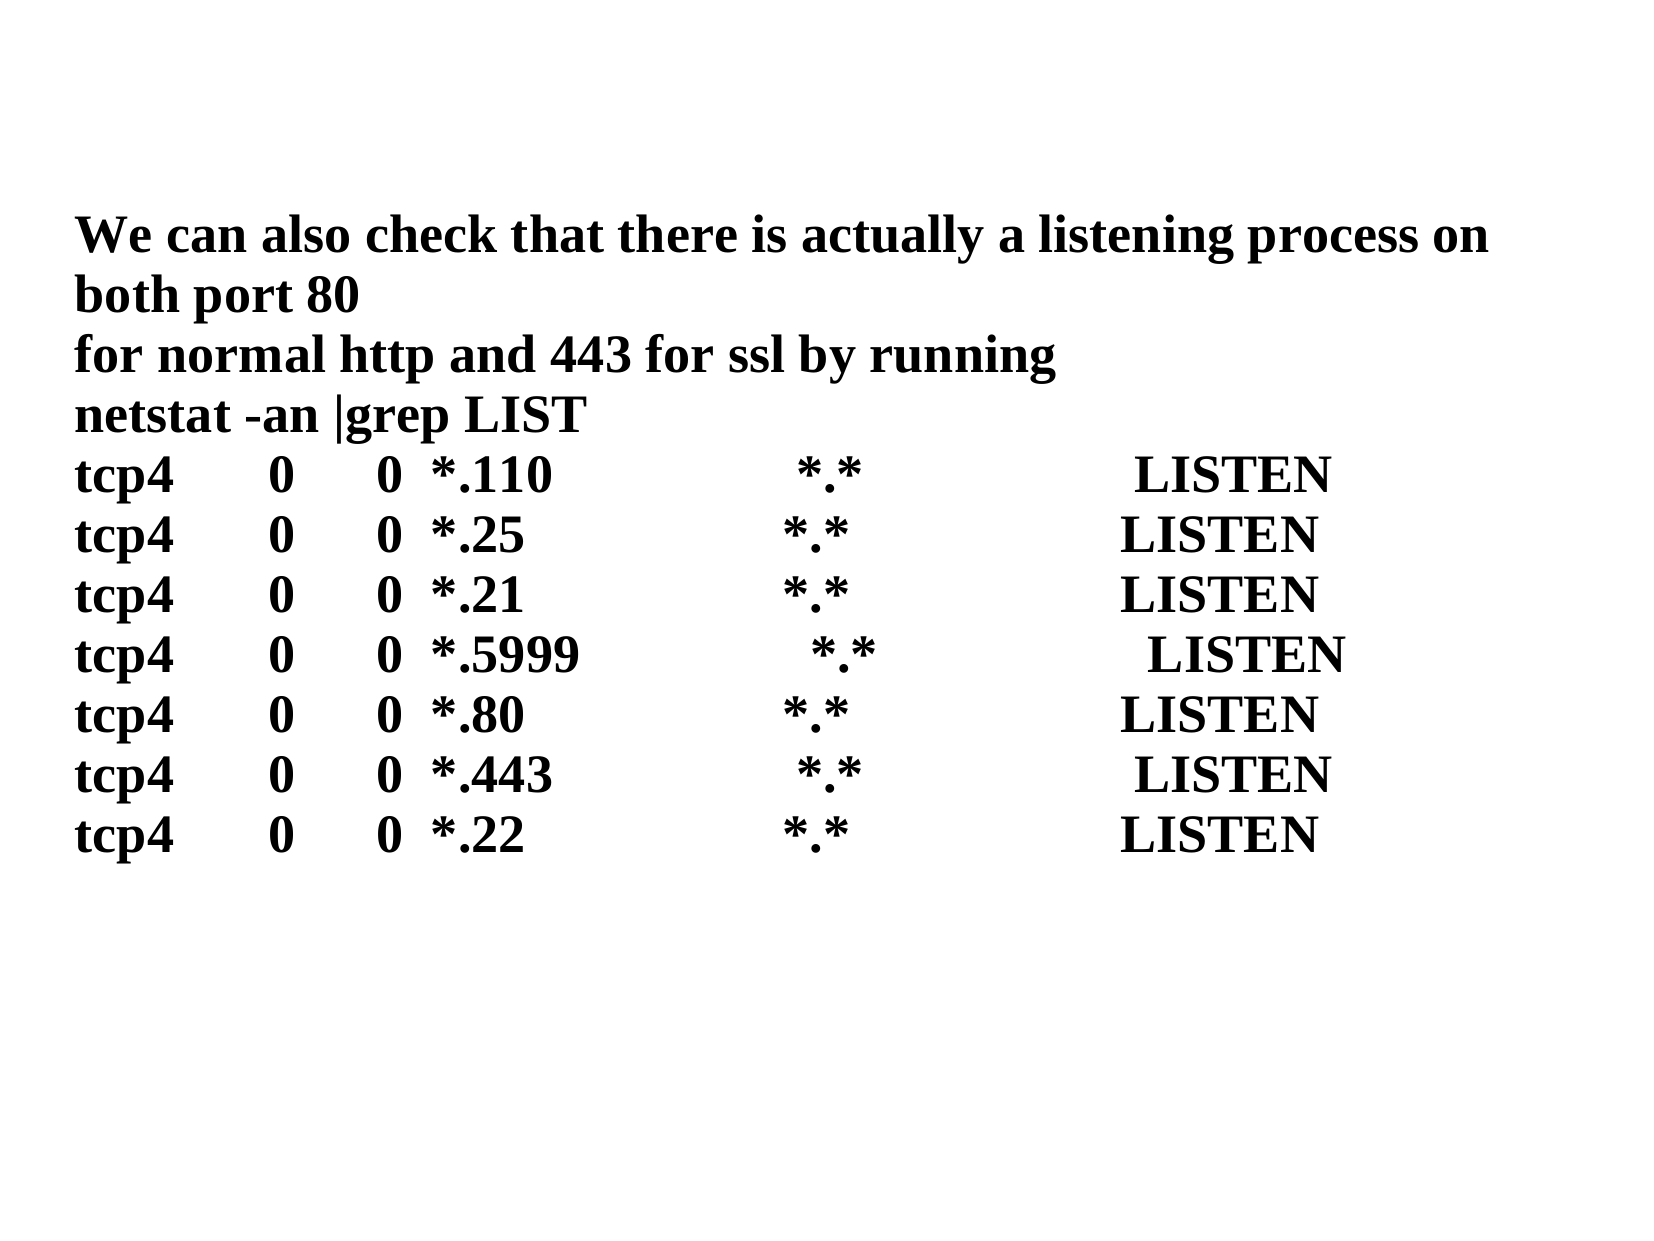

We can also check that there is actually a listening process on both port 80
for normal http and 443 for ssl by running
netstat -an |grep LIST
tcp4 0 0 *.110 *.* LISTEN
tcp4 0 0 *.25 *.* LISTEN
tcp4 0 0 *.21 *.* LISTEN
tcp4 0 0 *.5999 *.* LISTEN
tcp4 0 0 *.80 *.* LISTEN
tcp4 0 0 *.443 *.* LISTEN
tcp4 0 0 *.22 *.* LISTEN